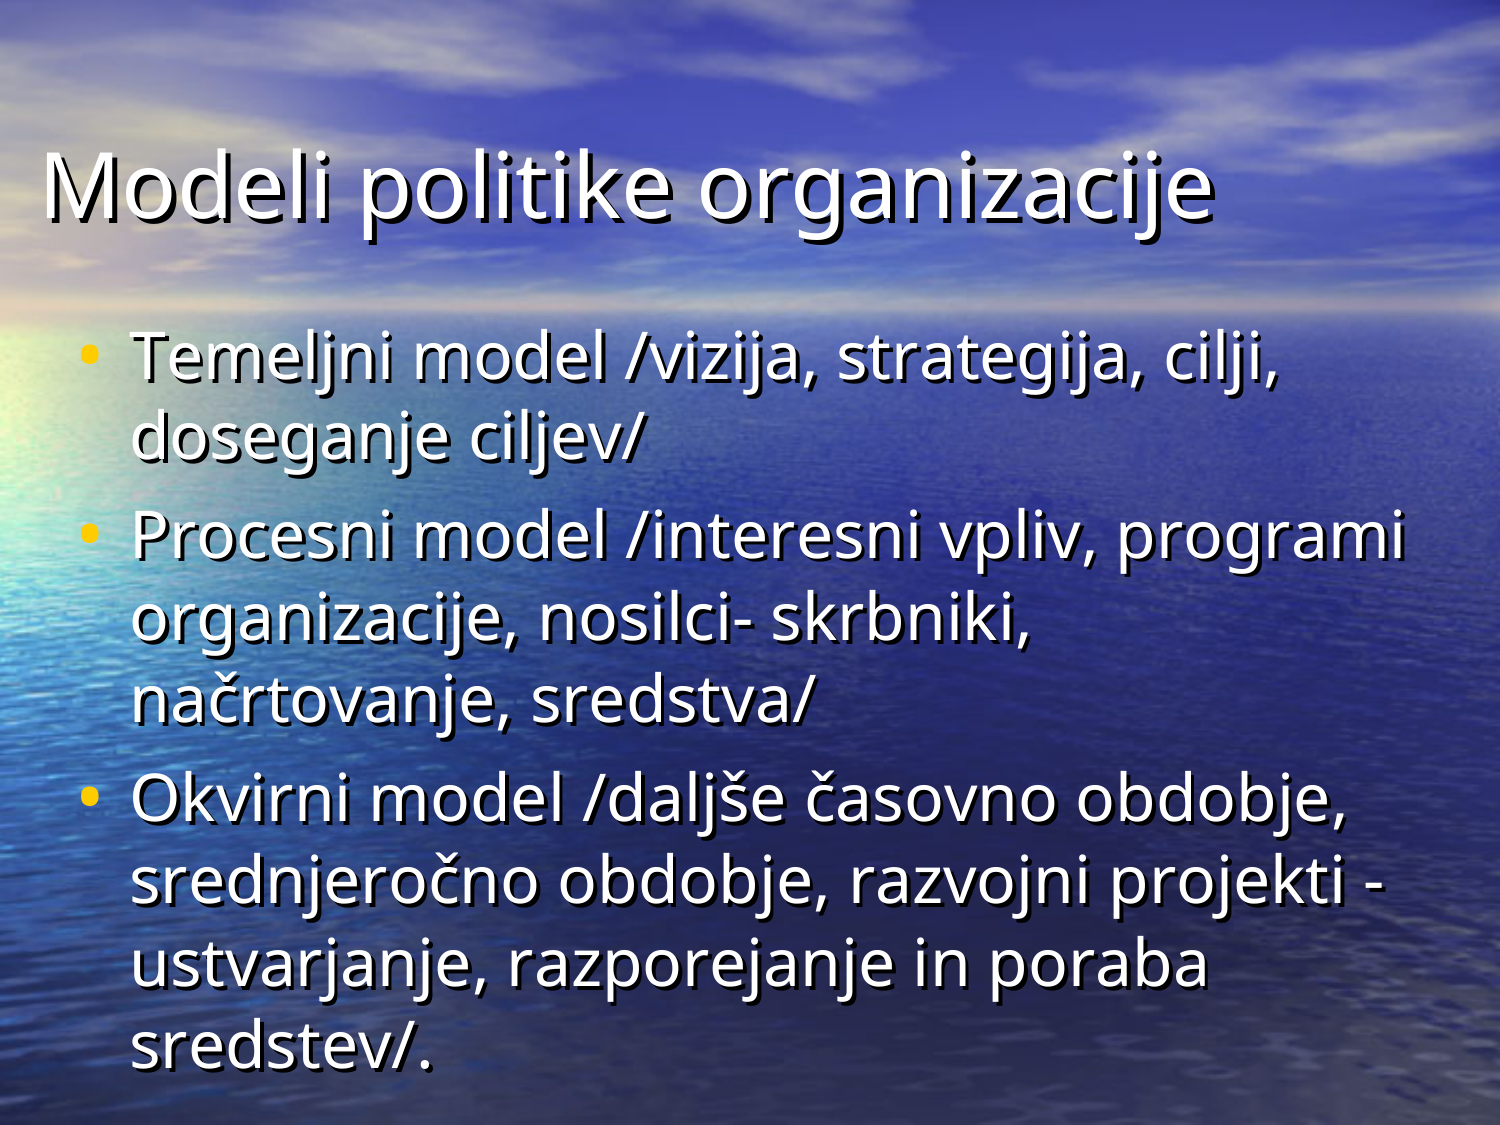

# Modeli politike organizacije
Temeljni model /vizija, strategija, cilji, doseganje ciljev/
Procesni model /interesni vpliv, programi organizacije, nosilci- skrbniki, načrtovanje, sredstva/
Okvirni model /daljše časovno obdobje, srednjeročno obdobje, razvojni projekti -ustvarjanje, razporejanje in poraba sredstev/.